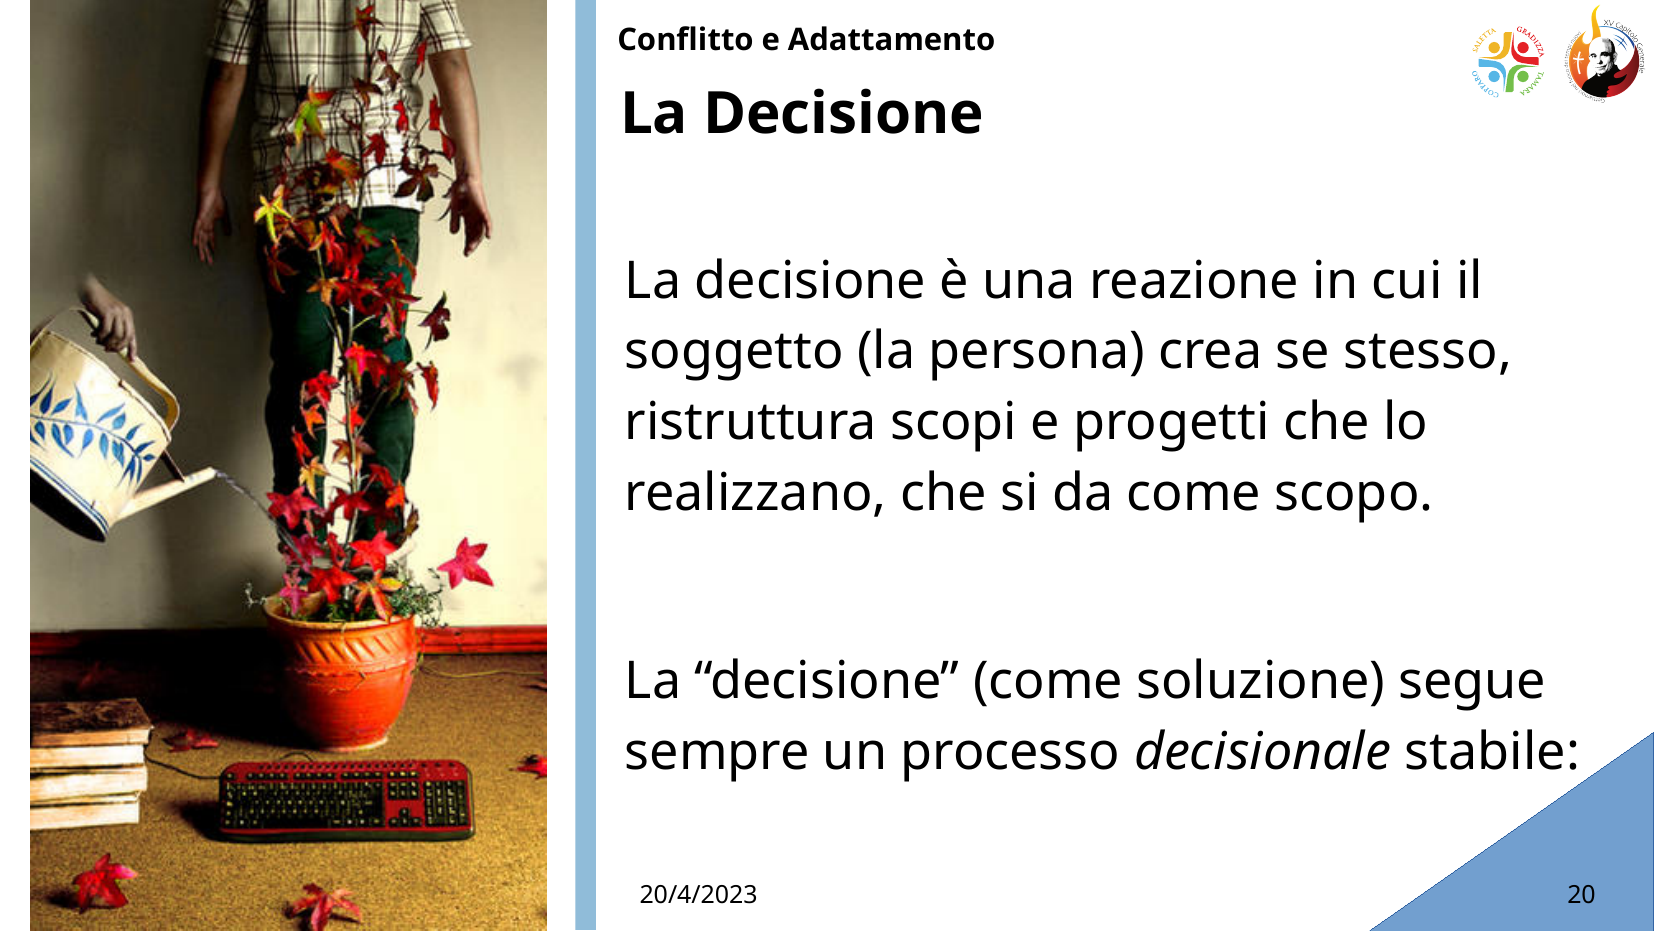

Conflitto e Adattamento
La Decisione
# La decisione è una reazione in cui il soggetto (la persona) crea se stesso, ristruttura scopi e progetti che lo realizzano, che si da come scopo.
La “decisione” (come soluzione) segue sempre un processo decisionale stabile: